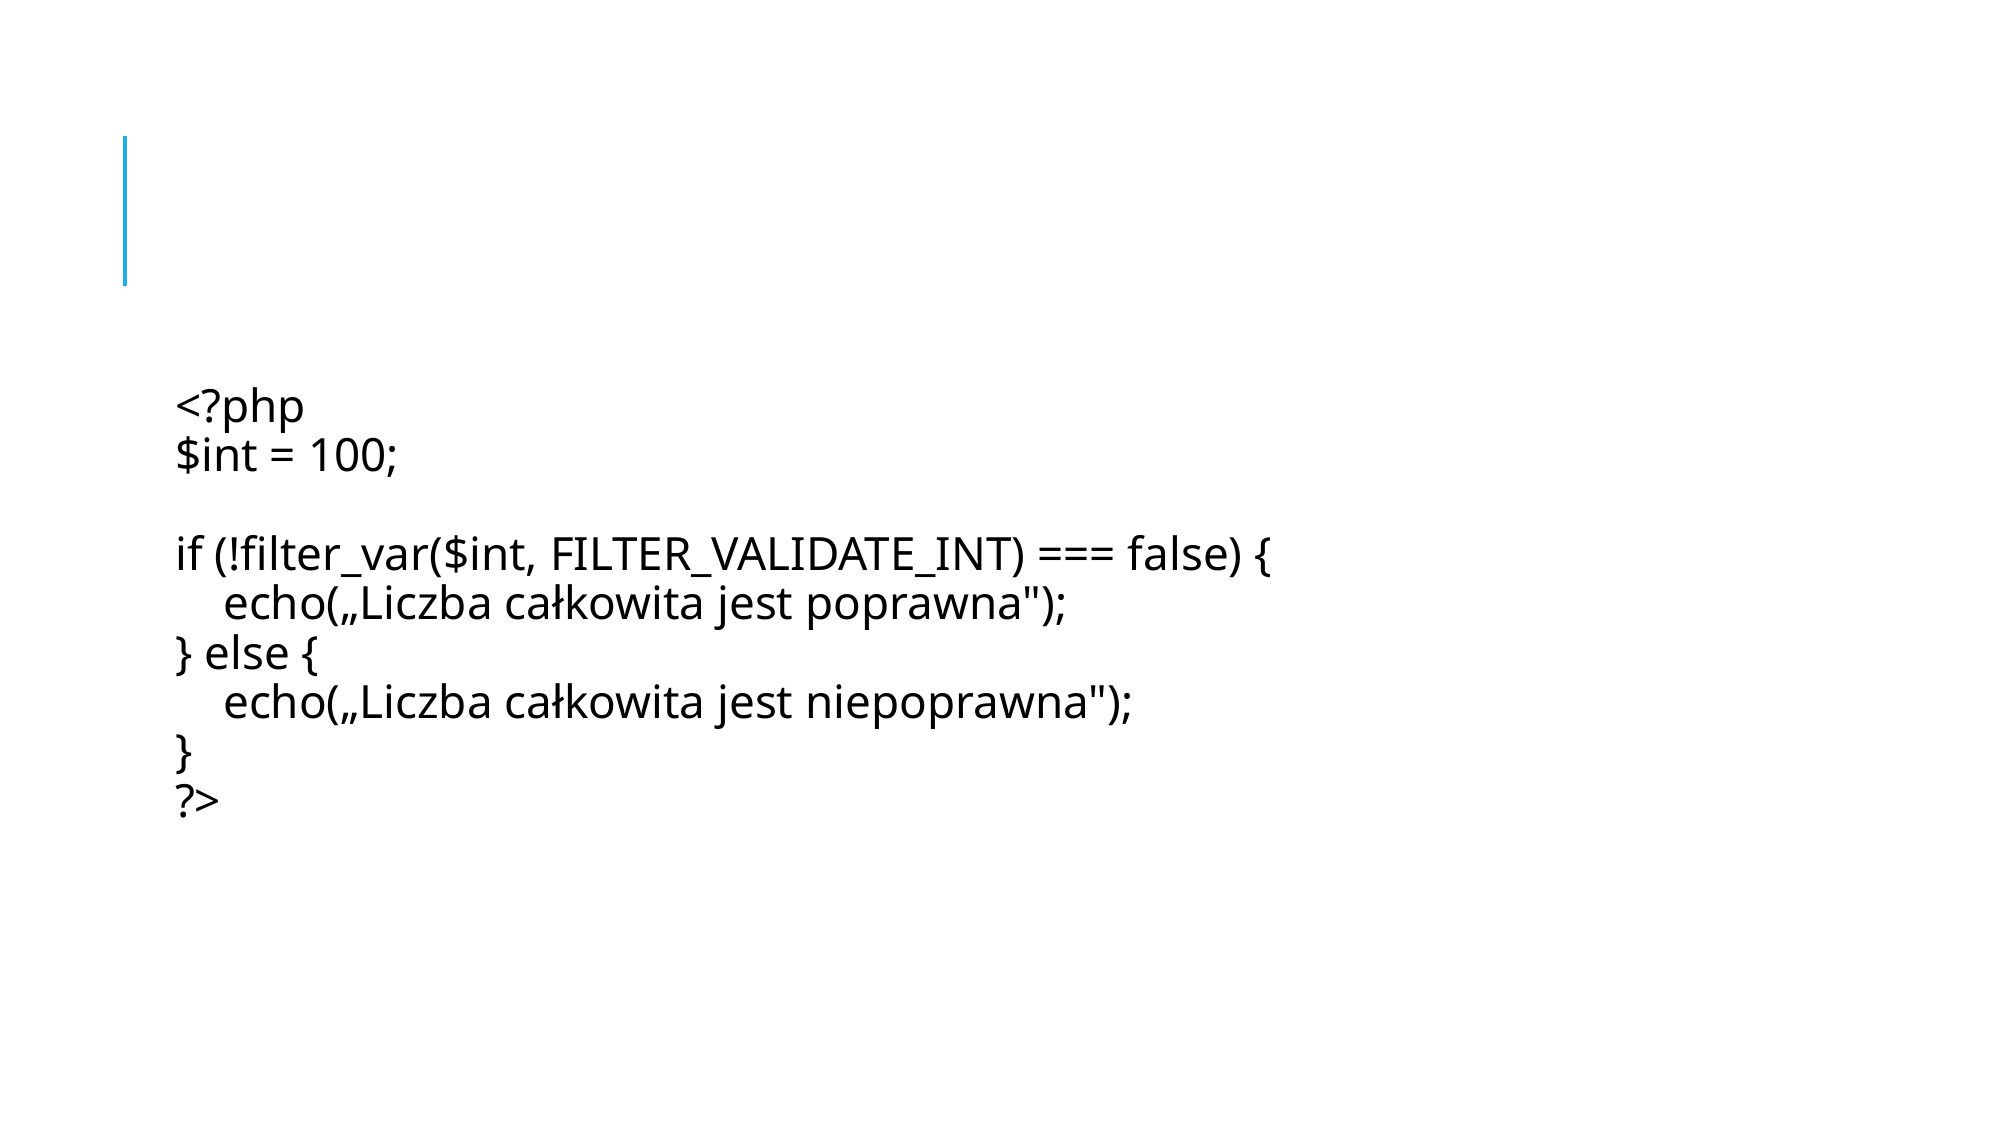

#
<?php
$int = 100;
if (!filter_var($int, FILTER_VALIDATE_INT) === false) {
    echo(„Liczba całkowita jest poprawna");
} else {
    echo(„Liczba całkowita jest niepoprawna");
}
?>